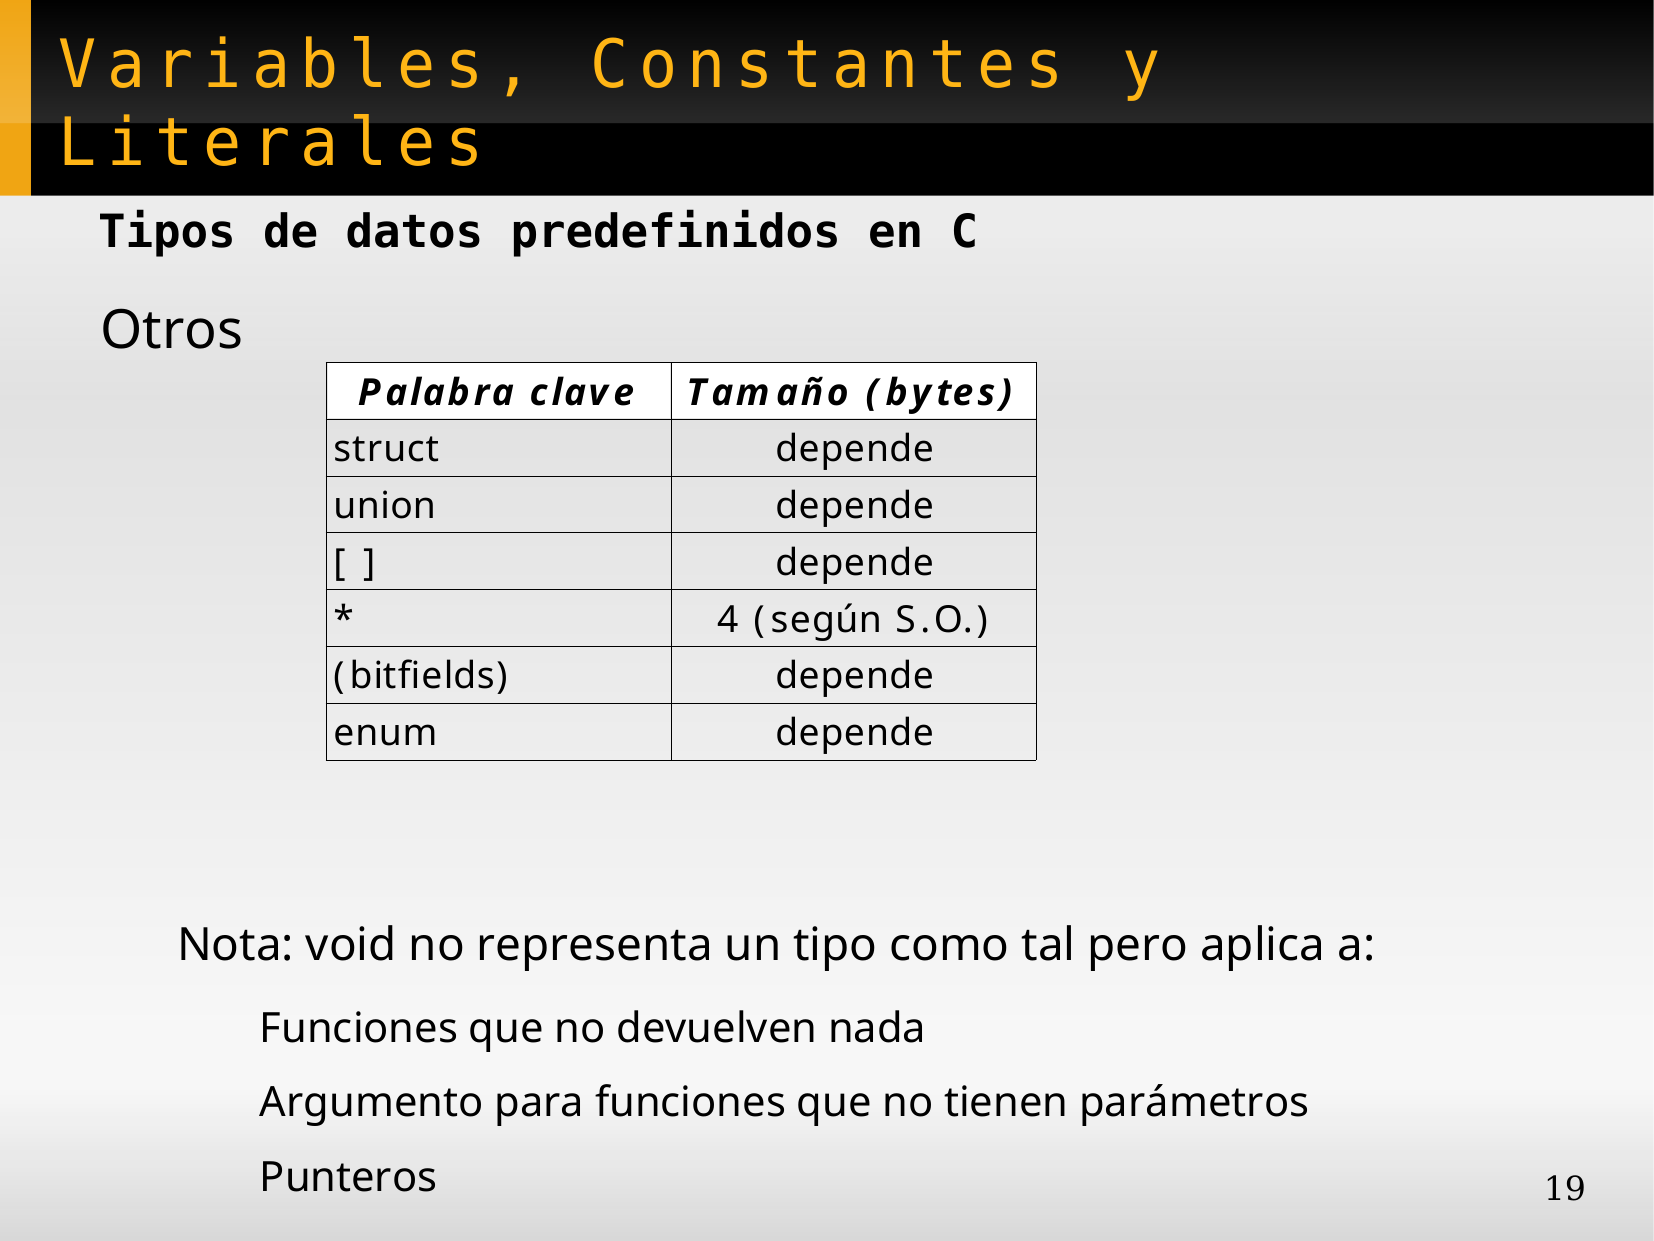

# Variables, Constantes y Literales
Tipos de datos predefinidos en C
Otros
Nota: void no representa un tipo como tal pero aplica a:
Funciones que no devuelven nada
Argumento para funciones que no tienen parámetros
Punteros
19